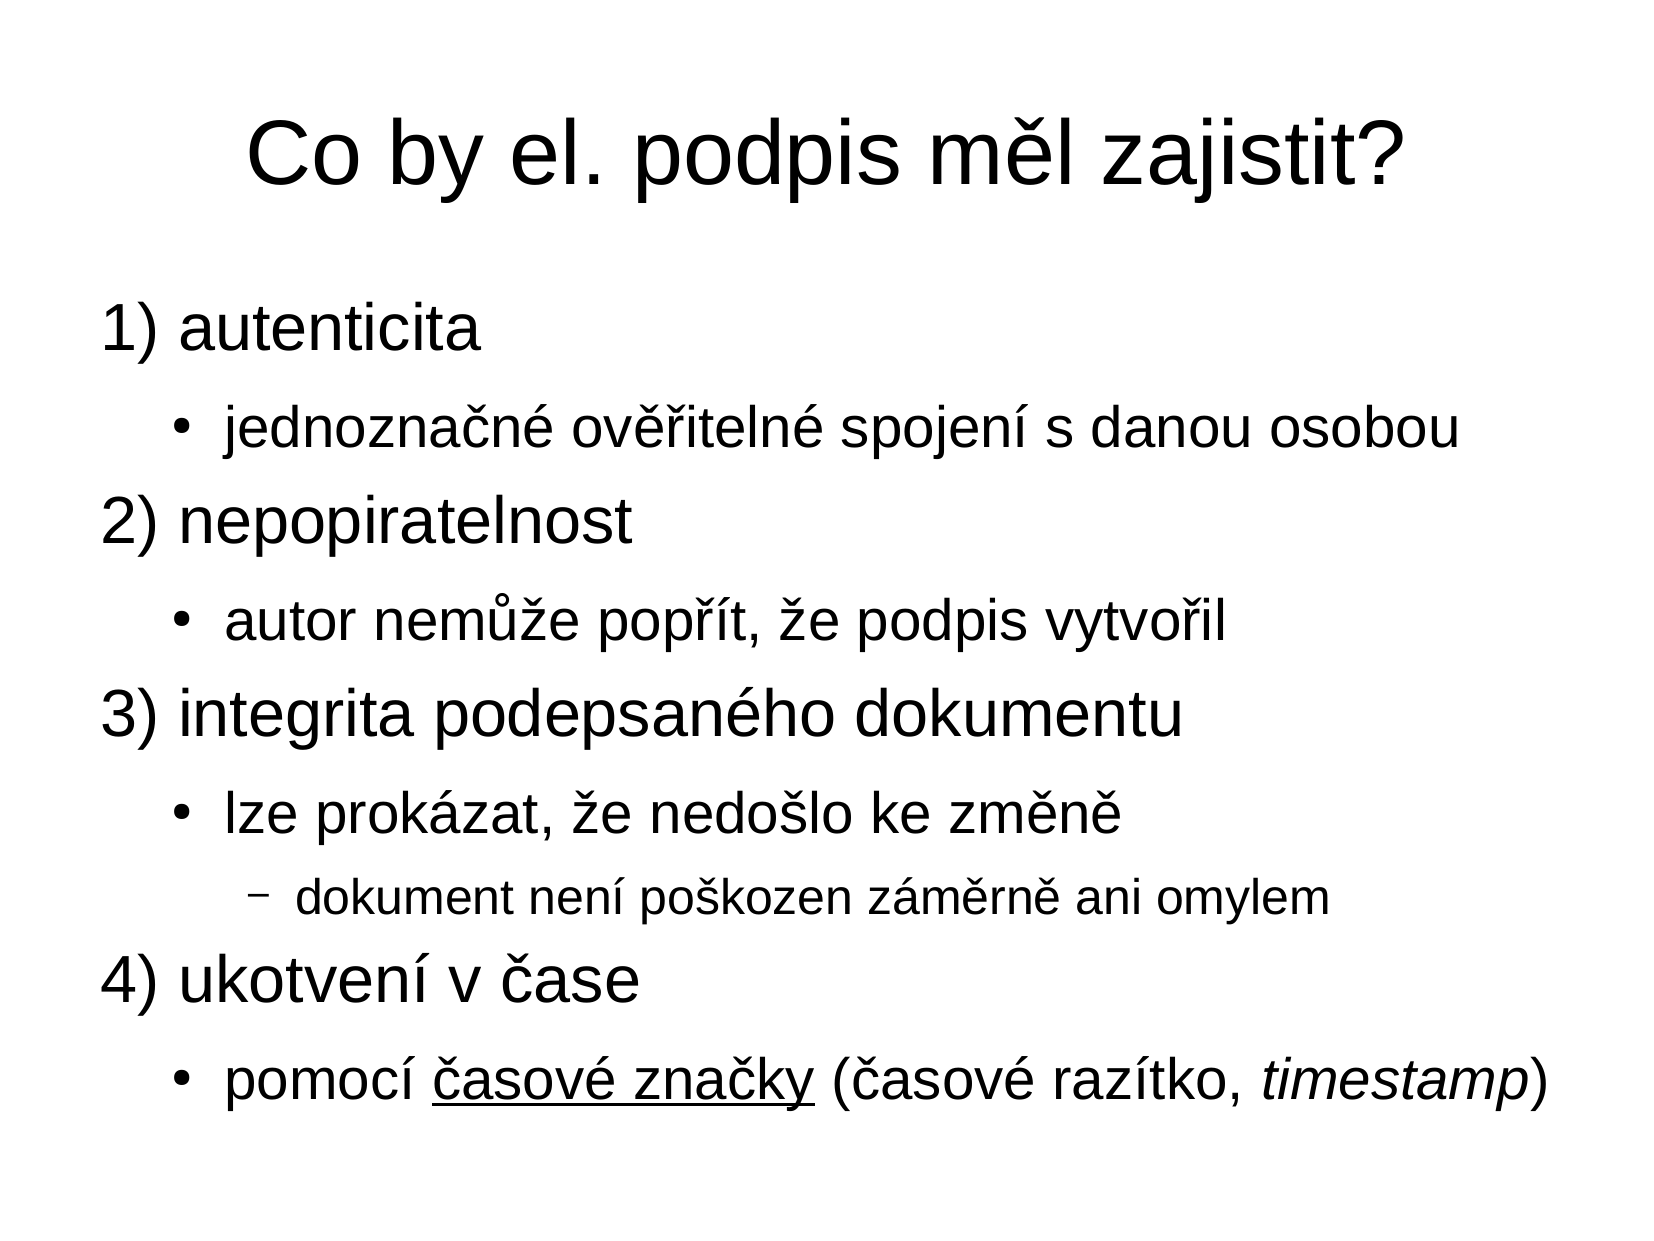

# Co by el. podpis měl zajistit?
 autenticita
jednoznačné ověřitelné spojení s danou osobou
 nepopiratelnost
autor nemůže popřít, že podpis vytvořil
 integrita podepsaného dokumentu
lze prokázat, že nedošlo ke změně
dokument není poškozen záměrně ani omylem
 ukotvení v čase
pomocí časové značky (časové razítko, timestamp)